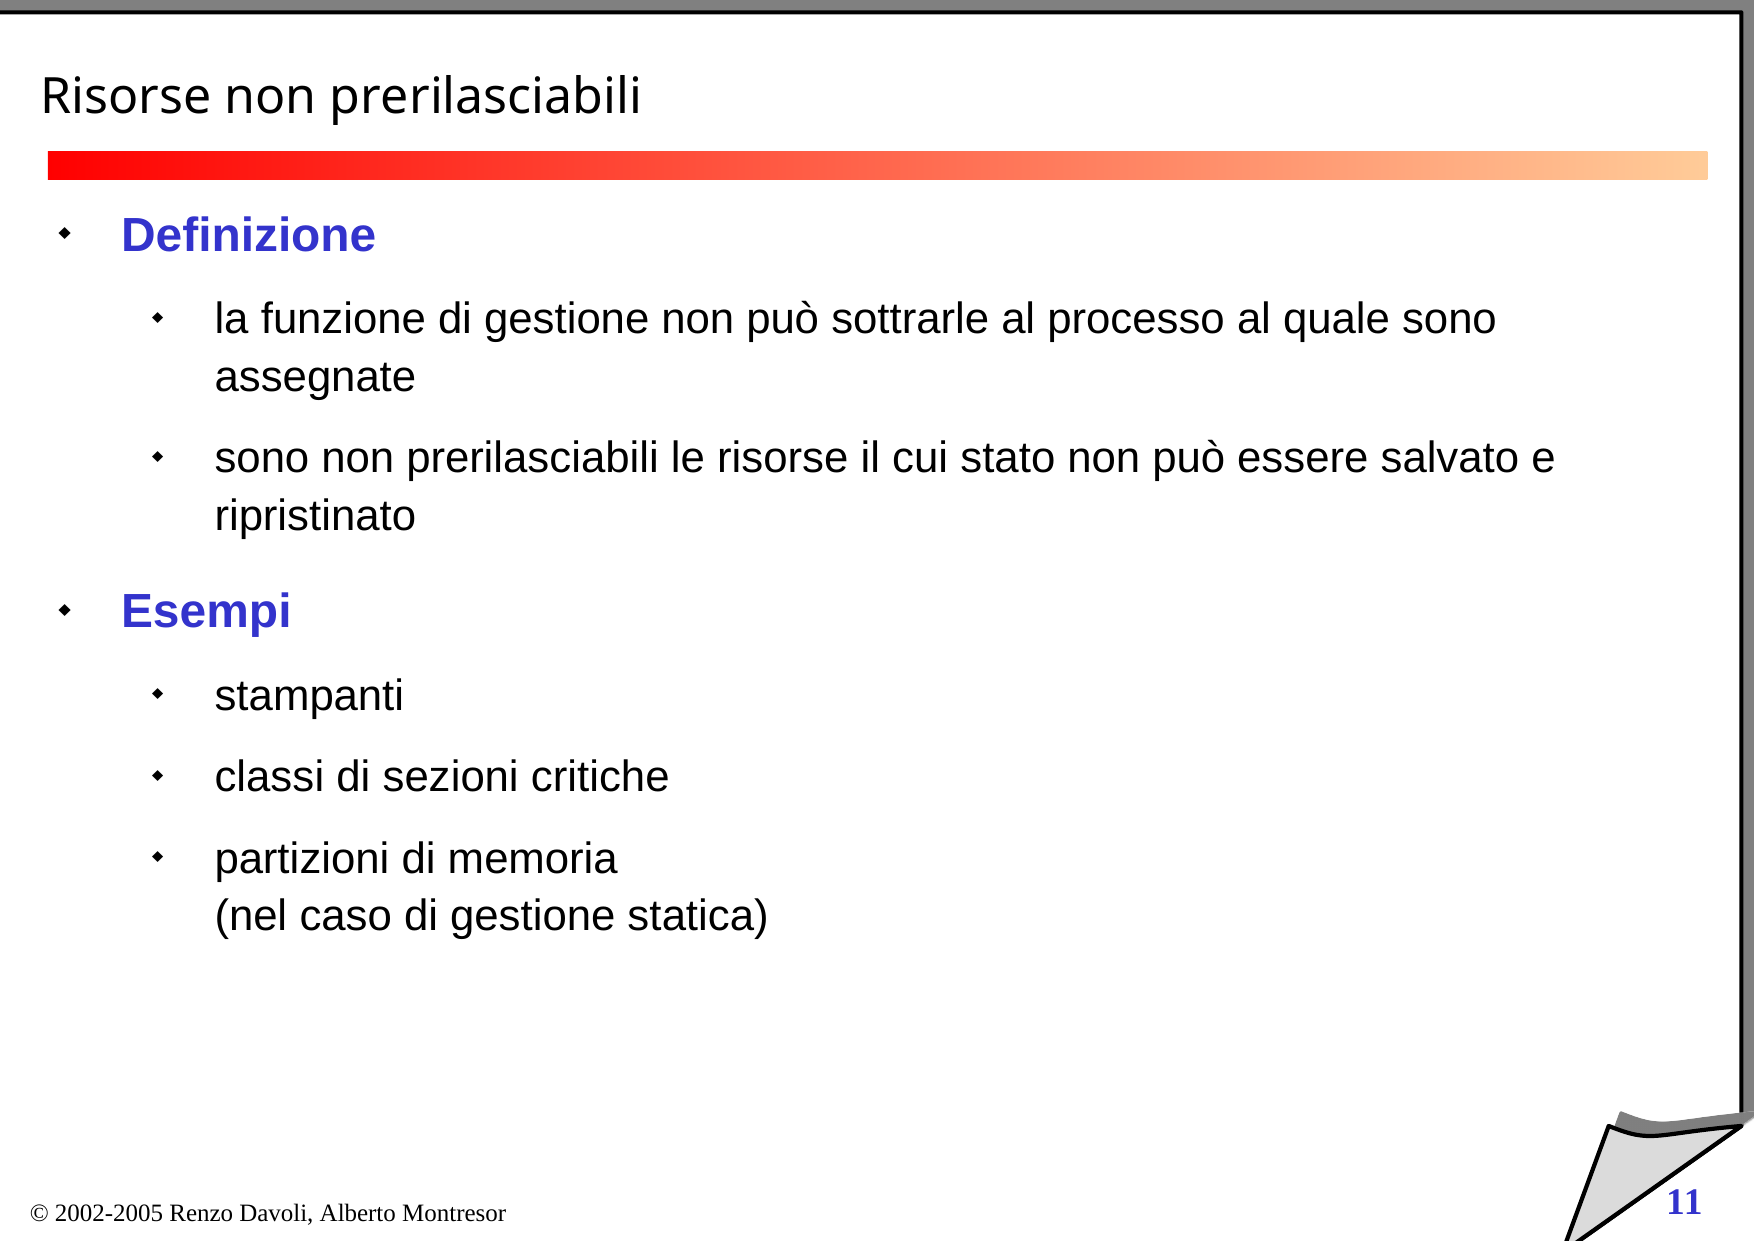

# Risorse non prerilasciabili
Definizione
la funzione di gestione non può sottrarle al processo al quale sono assegnate
sono non prerilasciabili le risorse il cui stato non può essere salvato e ripristinato
Esempi
stampanti
classi di sezioni critiche
partizioni di memoria
(nel caso di gestione statica)